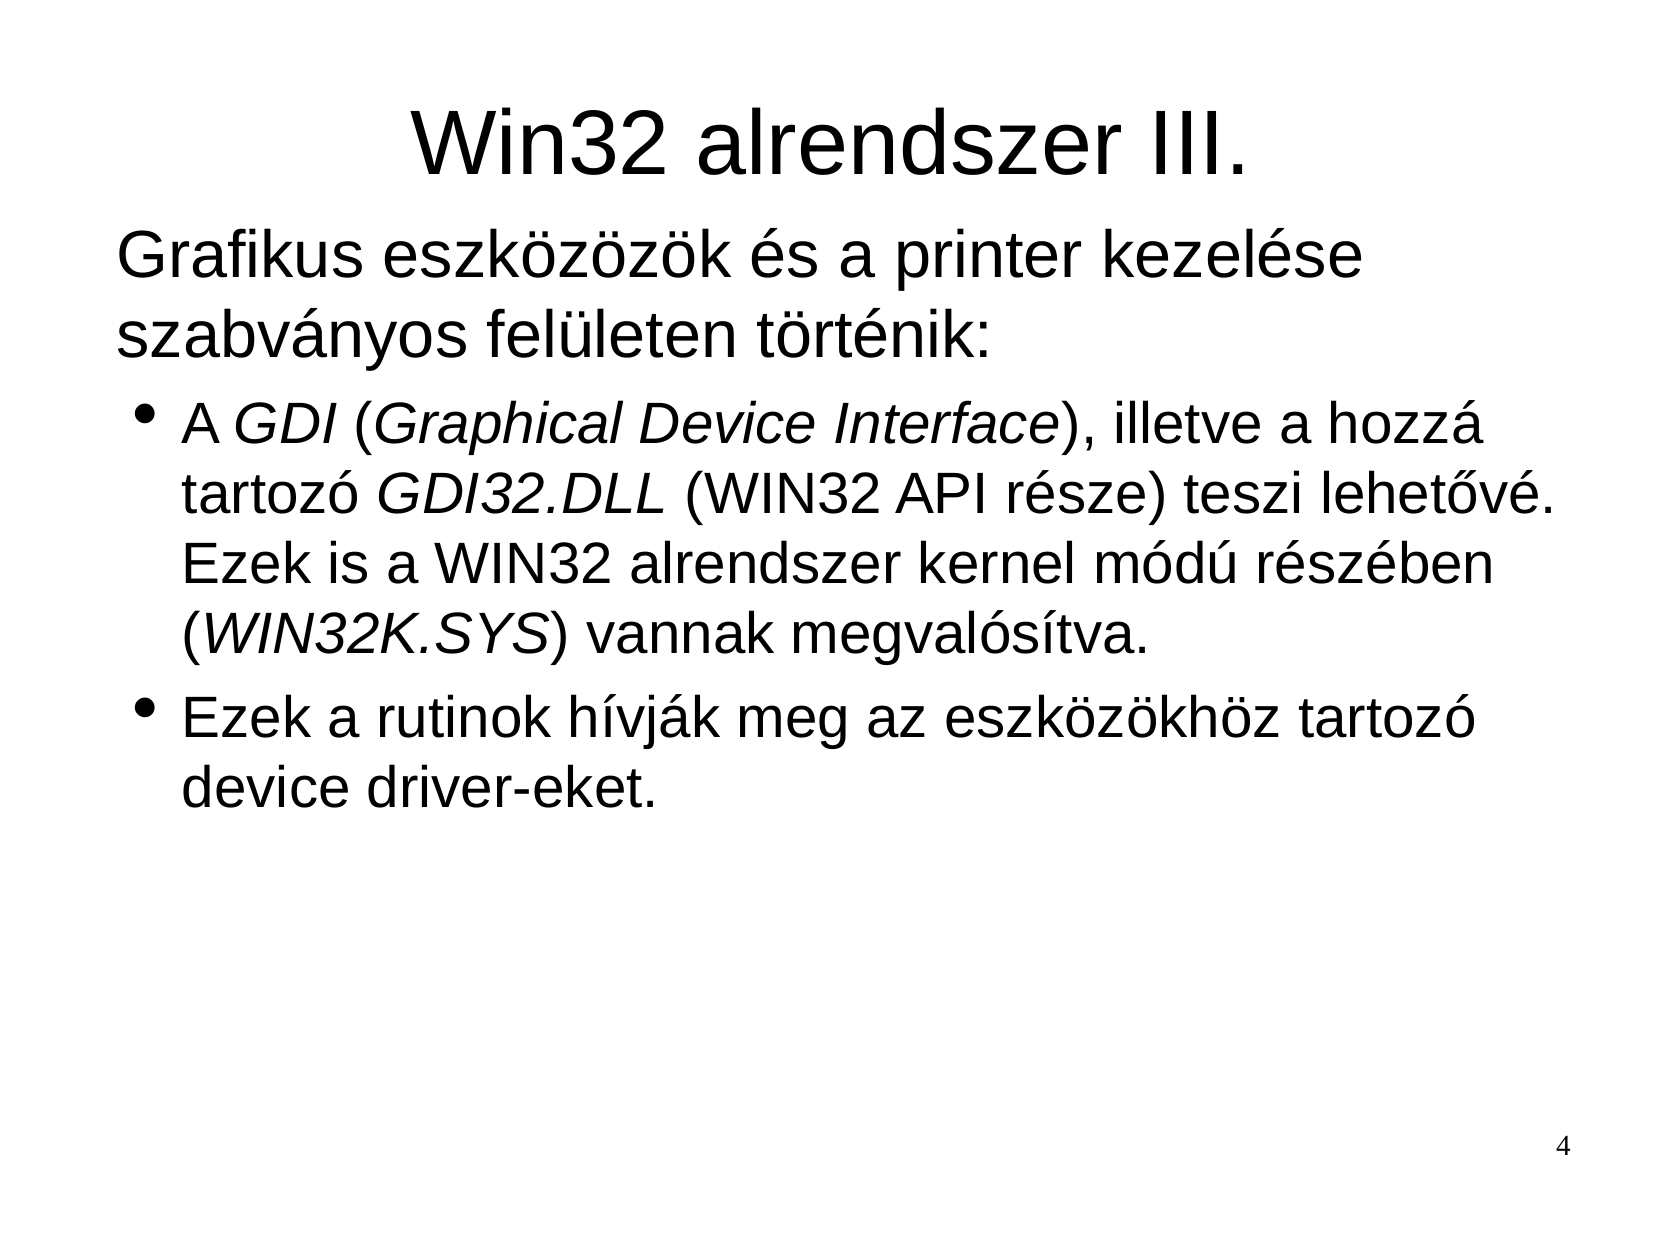

# Win32 alrendszer III.
Grafikus eszközözök és a printer kezelése szabványos felületen történik:
A GDI (Graphical Device Interface), illetve a hozzá tartozó GDI32.DLL (WIN32 API része) teszi lehetővé. Ezek is a WIN32 alrendszer kernel módú részében (WIN32K.SYS) vannak megvalósítva.
Ezek a rutinok hívják meg az eszközökhöz tartozó device driver-eket.
4